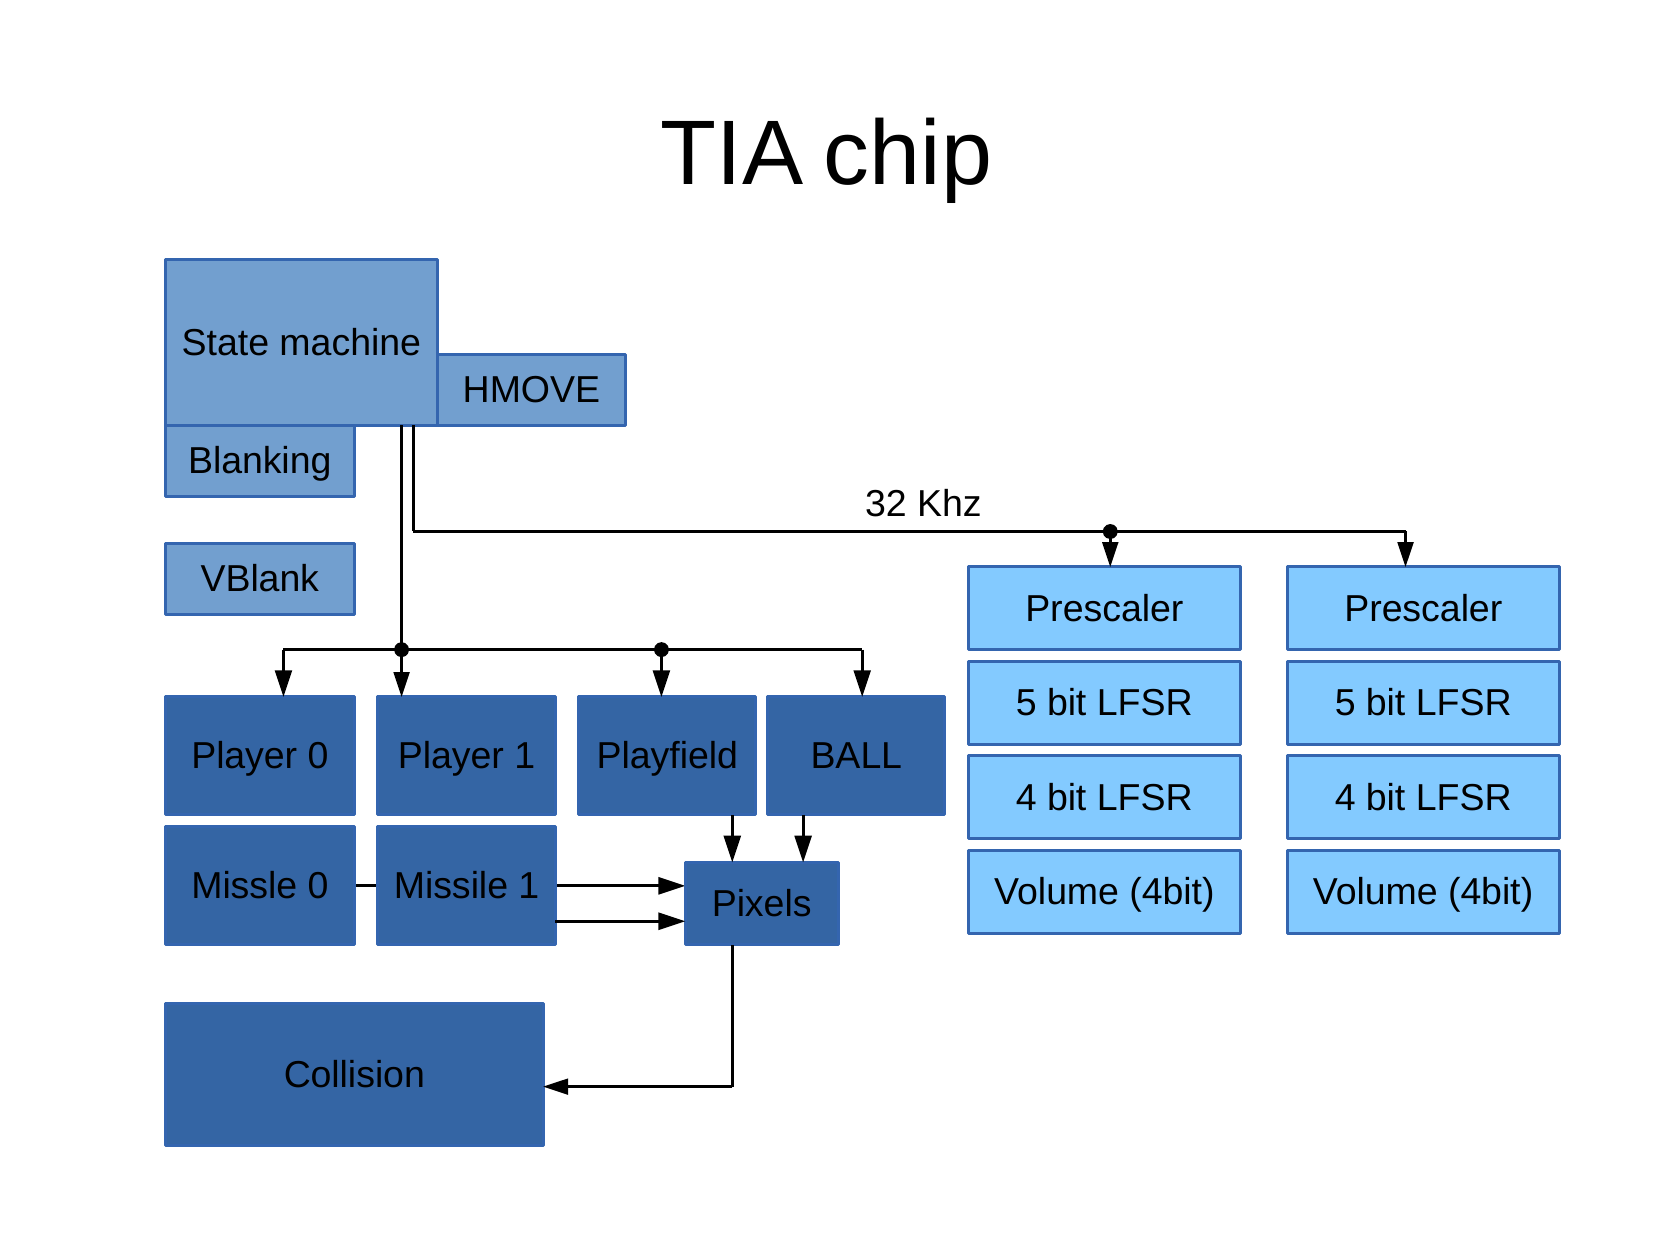

# TIA chip
State machine
HMOVE
Blanking
32 Khz
VBlank
Prescaler
Prescaler
5 bit LFSR
5 bit LFSR
Player 0
Player 1
Playfield
BALL
4 bit LFSR
4 bit LFSR
Missle 0
Missile 1
Volume (4bit)
Volume (4bit)
Pixels
Collision